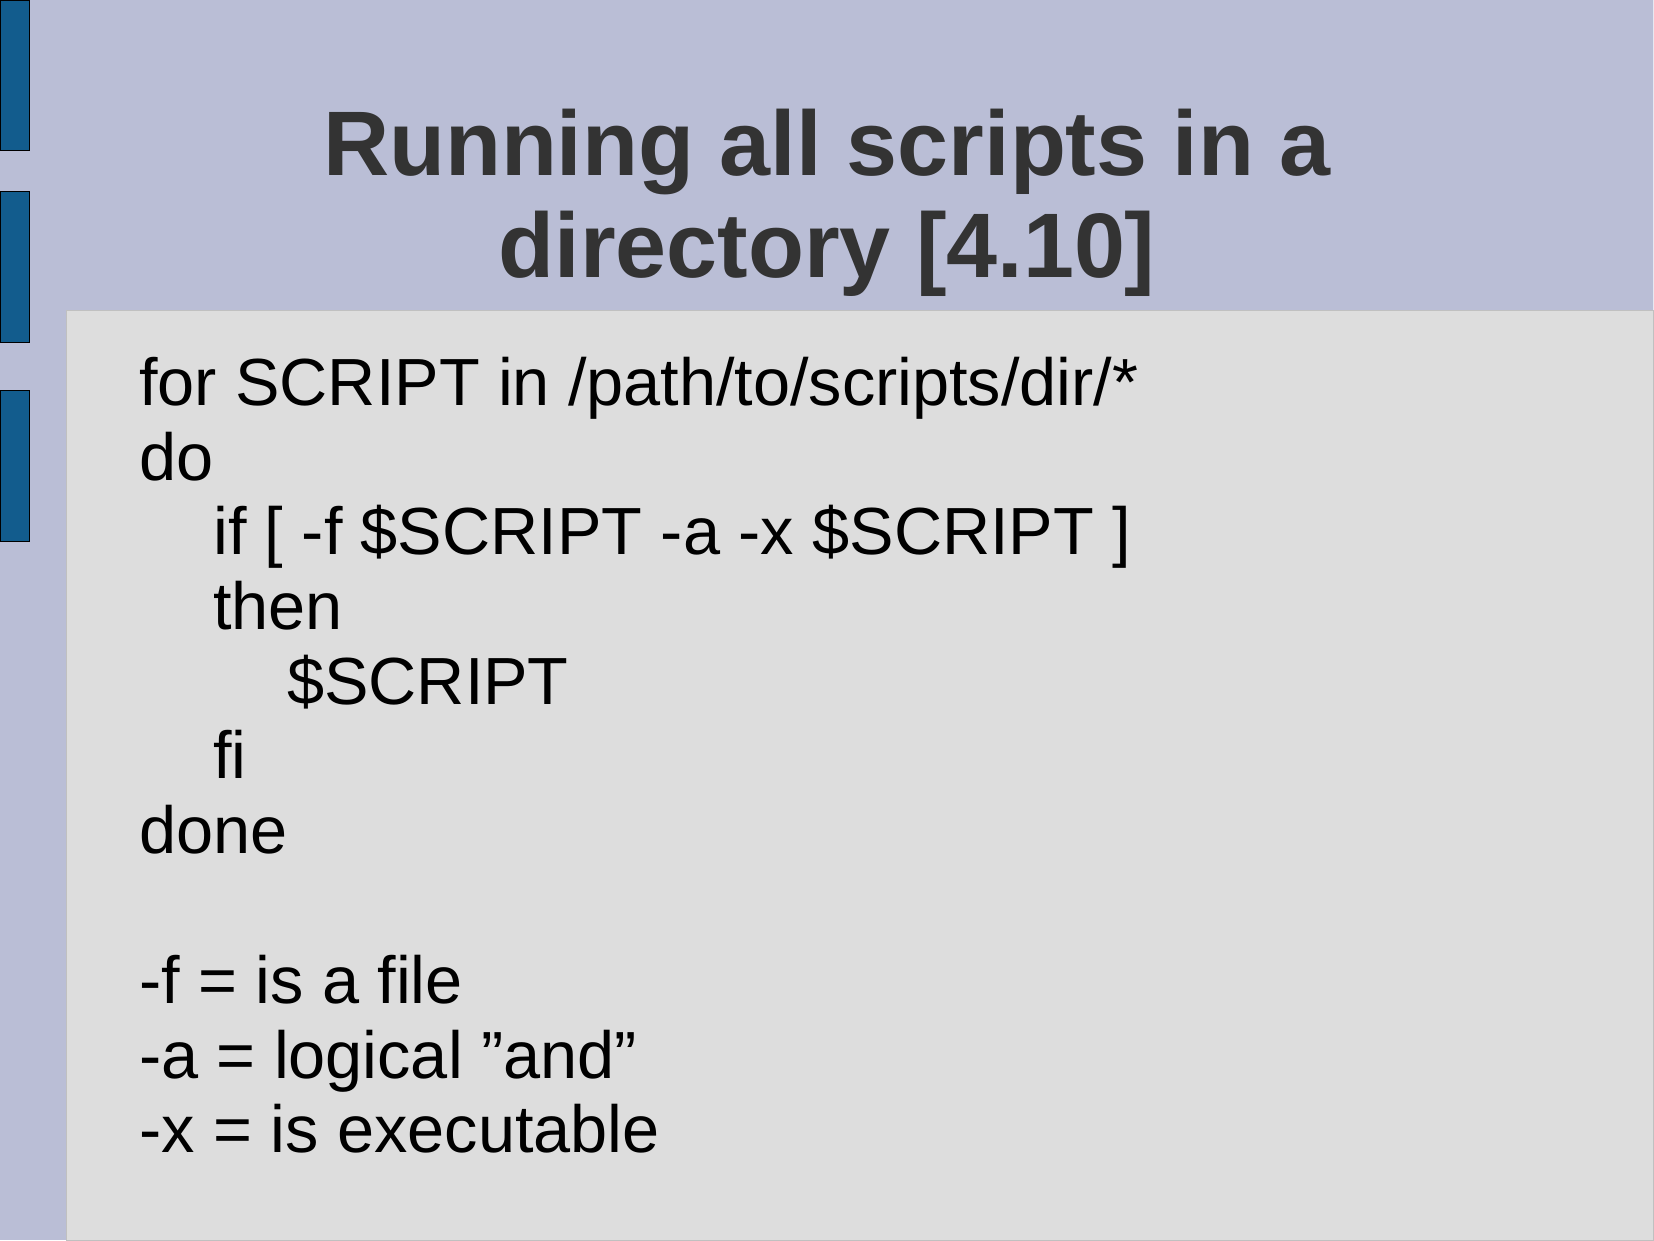

# Running all scripts in a directory [4.10]
for SCRIPT in /path/to/scripts/dir/*
do
 if [ -f $SCRIPT -a -x $SCRIPT ]
 then
 $SCRIPT
 fi
done
-f = is a file
-a = logical ”and”
-x = is executable